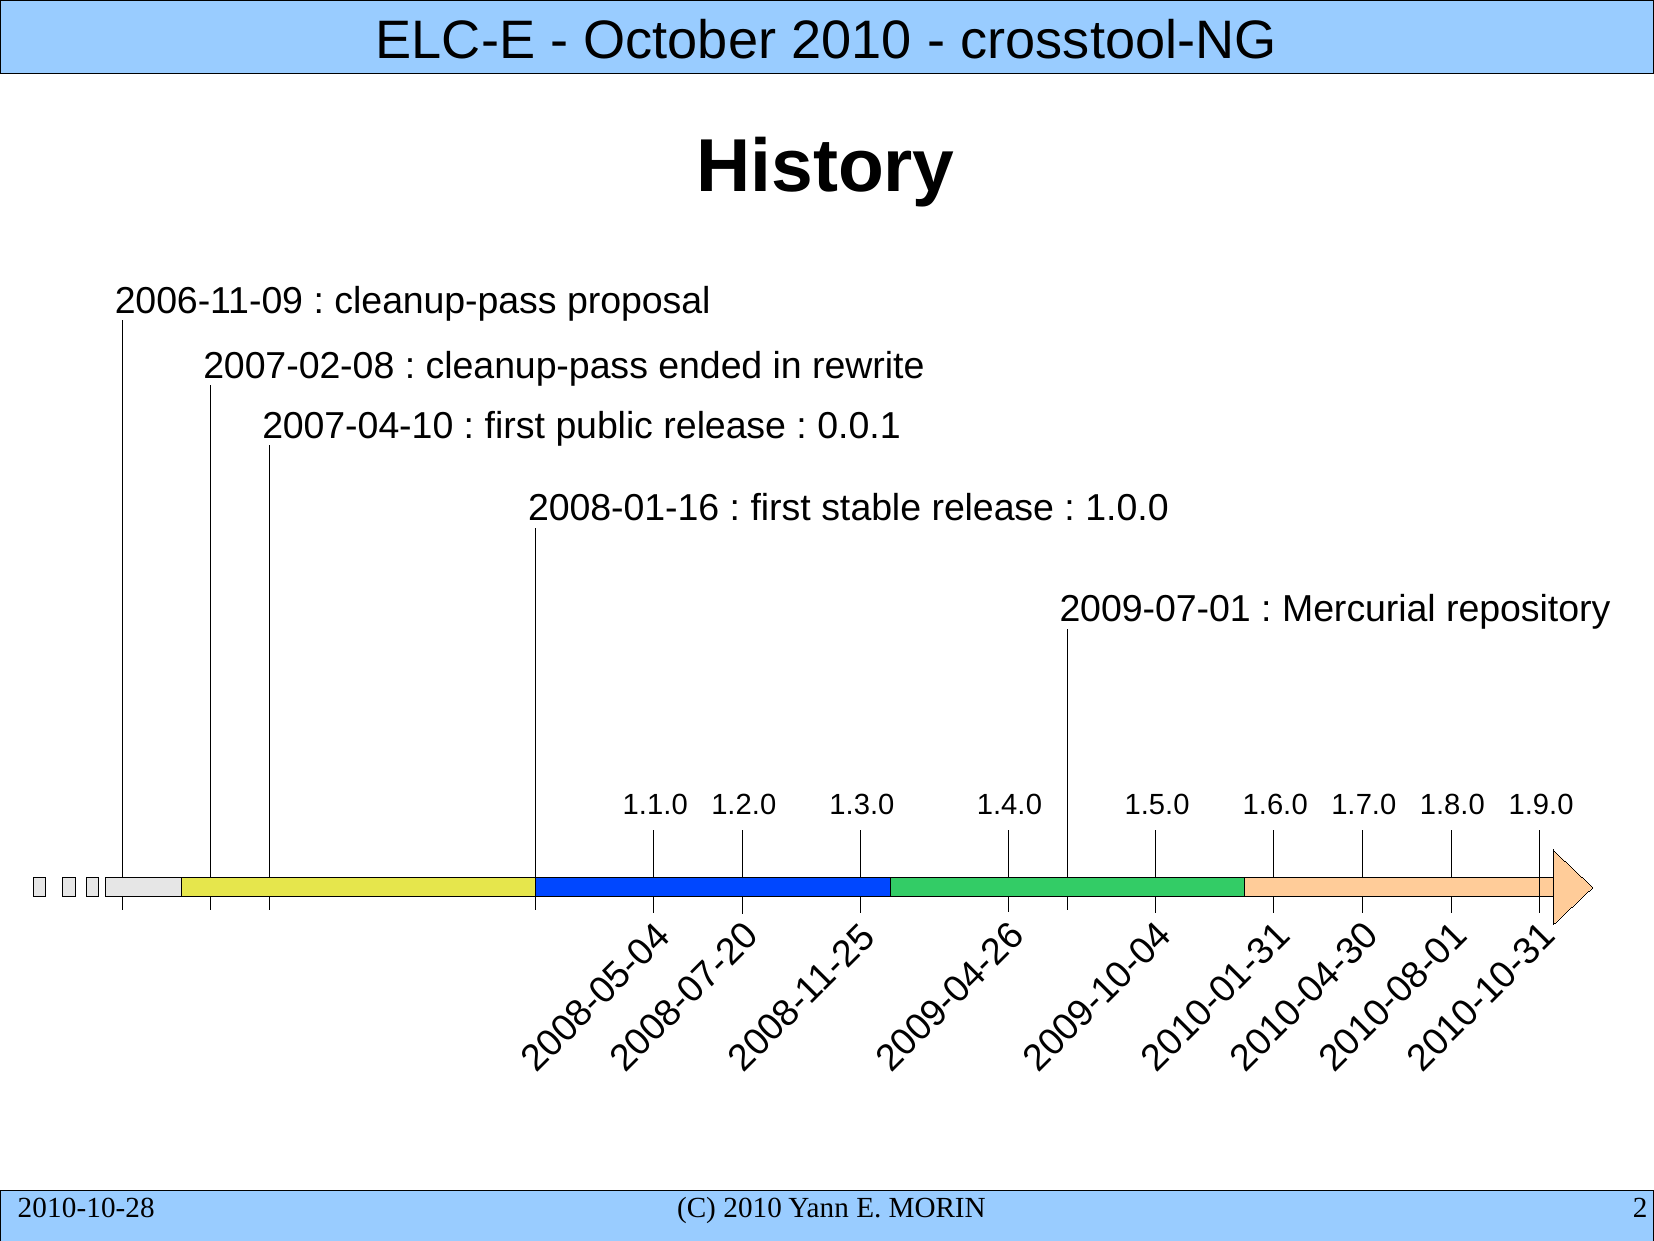

# ELC-E - October 2010 - crosstool-NG
History
2006-11-09 : cleanup-pass proposal
2007-02-08 : cleanup-pass ended in rewrite
2007-04-10 : first public release : 0.0.1
2008-01-16 : first stable release : 1.0.0
2009-07-01 : Mercurial repository
1.1.0
1.2.0
1.3.0
1.4.0
1.5.0
1.6.0
1.7.0
1.8.0
1.9.0
2008-07-20
2009-04-26
2009-10-04
2010-01-31
2010-04-30
2010-08-01
2010-10-31
2008-05-04
2008-11-25
2010-10-28
(C) 2010 Yann E. MORIN
2